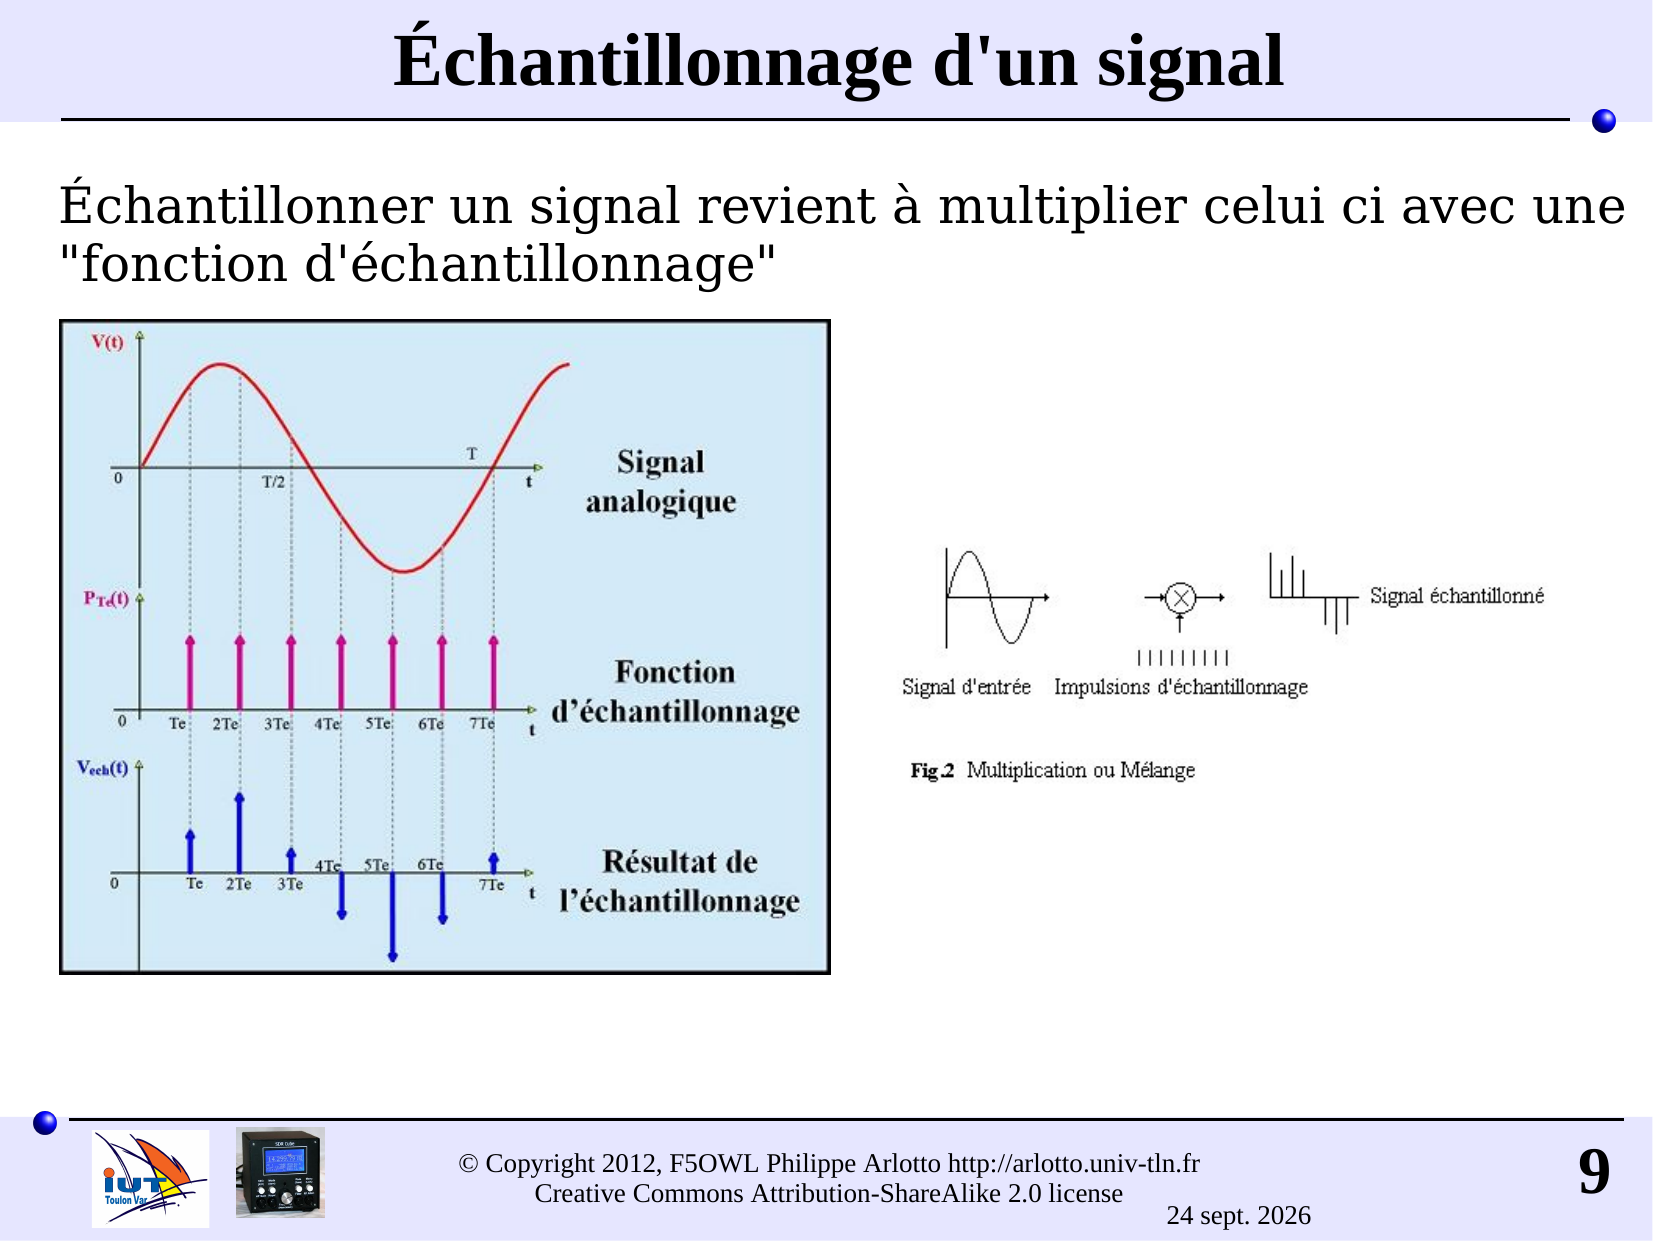

# Échantillonnage d'un signal
Échantillonner un signal revient à multiplier celui ci avec une
"fonction d'échantillonnage"